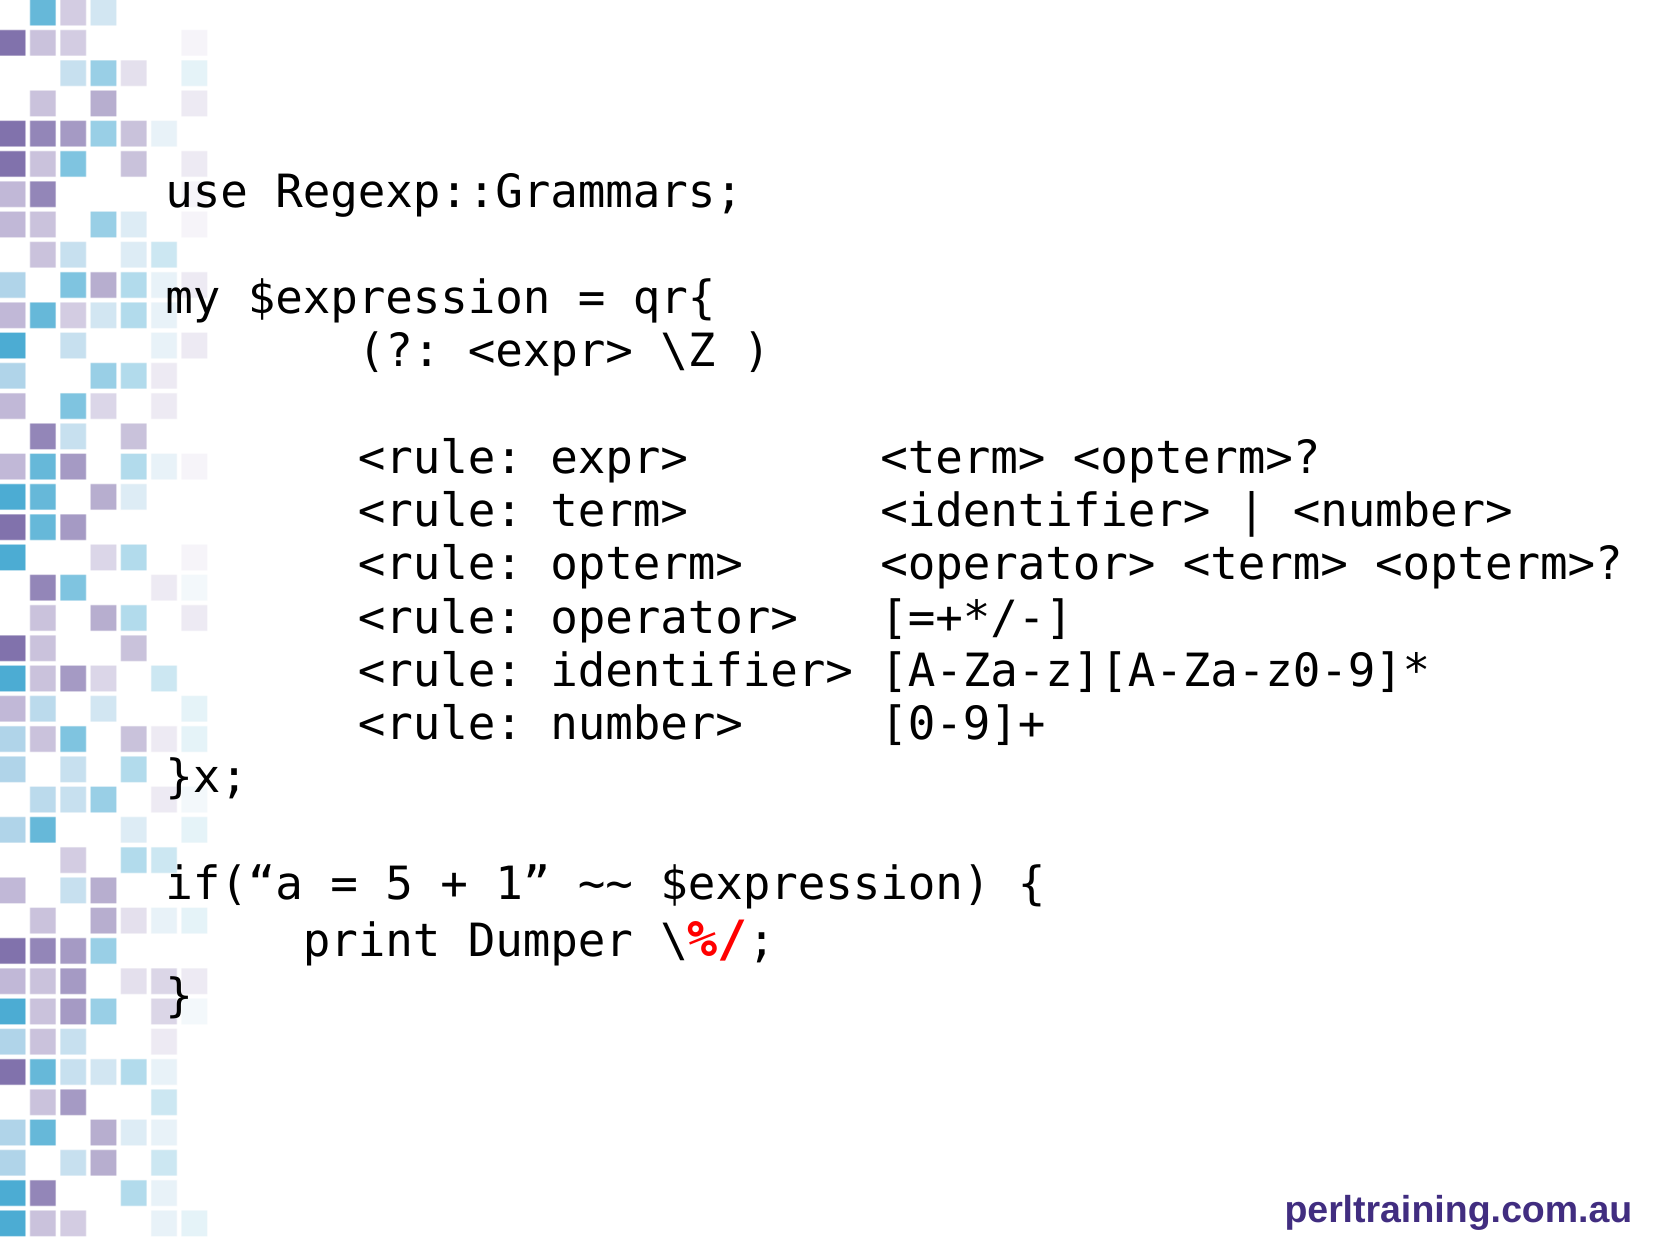

# use Regexp::Grammars; my $expression = qr{ (?: <expr> \Z ) <rule: expr> <term> <opterm>? <rule: term> <identifier> | <rule: opterm> <operator> <term> <opterm>? <rule: operator> [=+*/-] <rule: identifier> [A-Za-z][A-Za-z0-9]* <rule: number> [0-9]+ }x; if(“a = 5 + 1” ~~ $expression) { print Dumper \%/; }